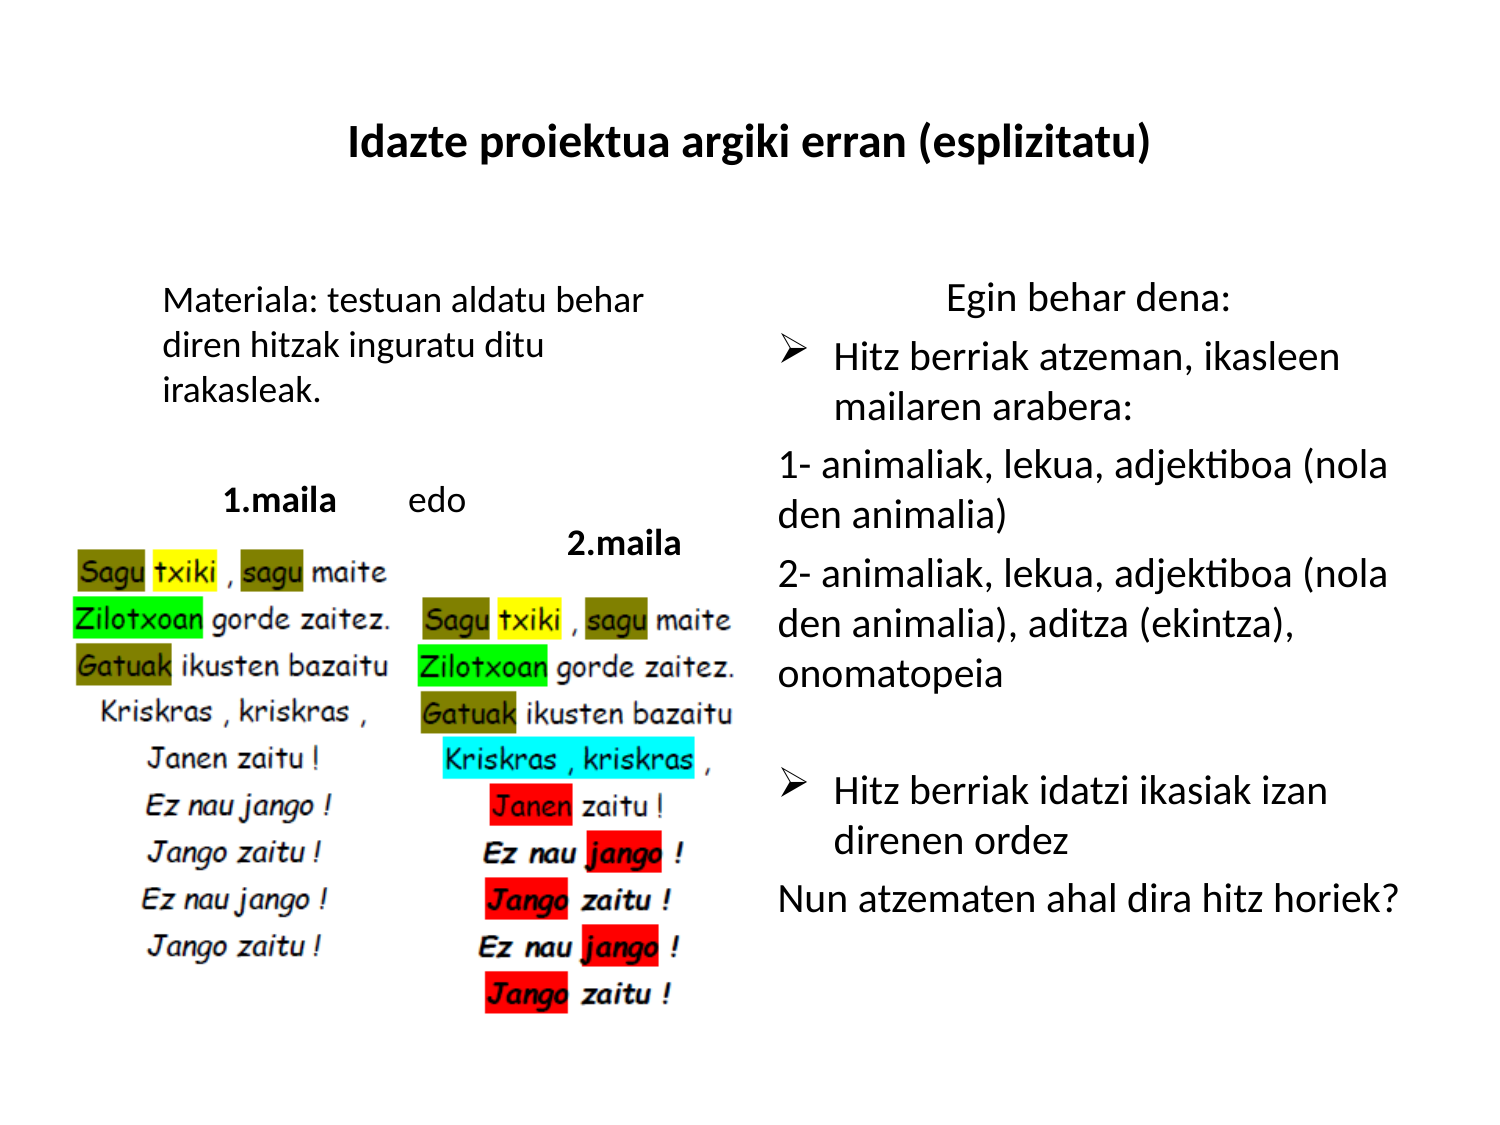

# Idazte proiektua argiki erran (esplizitatu)
Egin behar dena:
Hitz berriak atzeman, ikasleen mailaren arabera:
1- animaliak, lekua, adjektiboa (nola den animalia)
2- animaliak, lekua, adjektiboa (nola den animalia), aditza (ekintza), onomatopeia
Hitz berriak idatzi ikasiak izan direnen ordez
Nun atzematen ahal dira hitz horiek?
Materiala: testuan aldatu behar diren hitzak inguratu ditu irakasleak.
1.maila
edo
2.maila